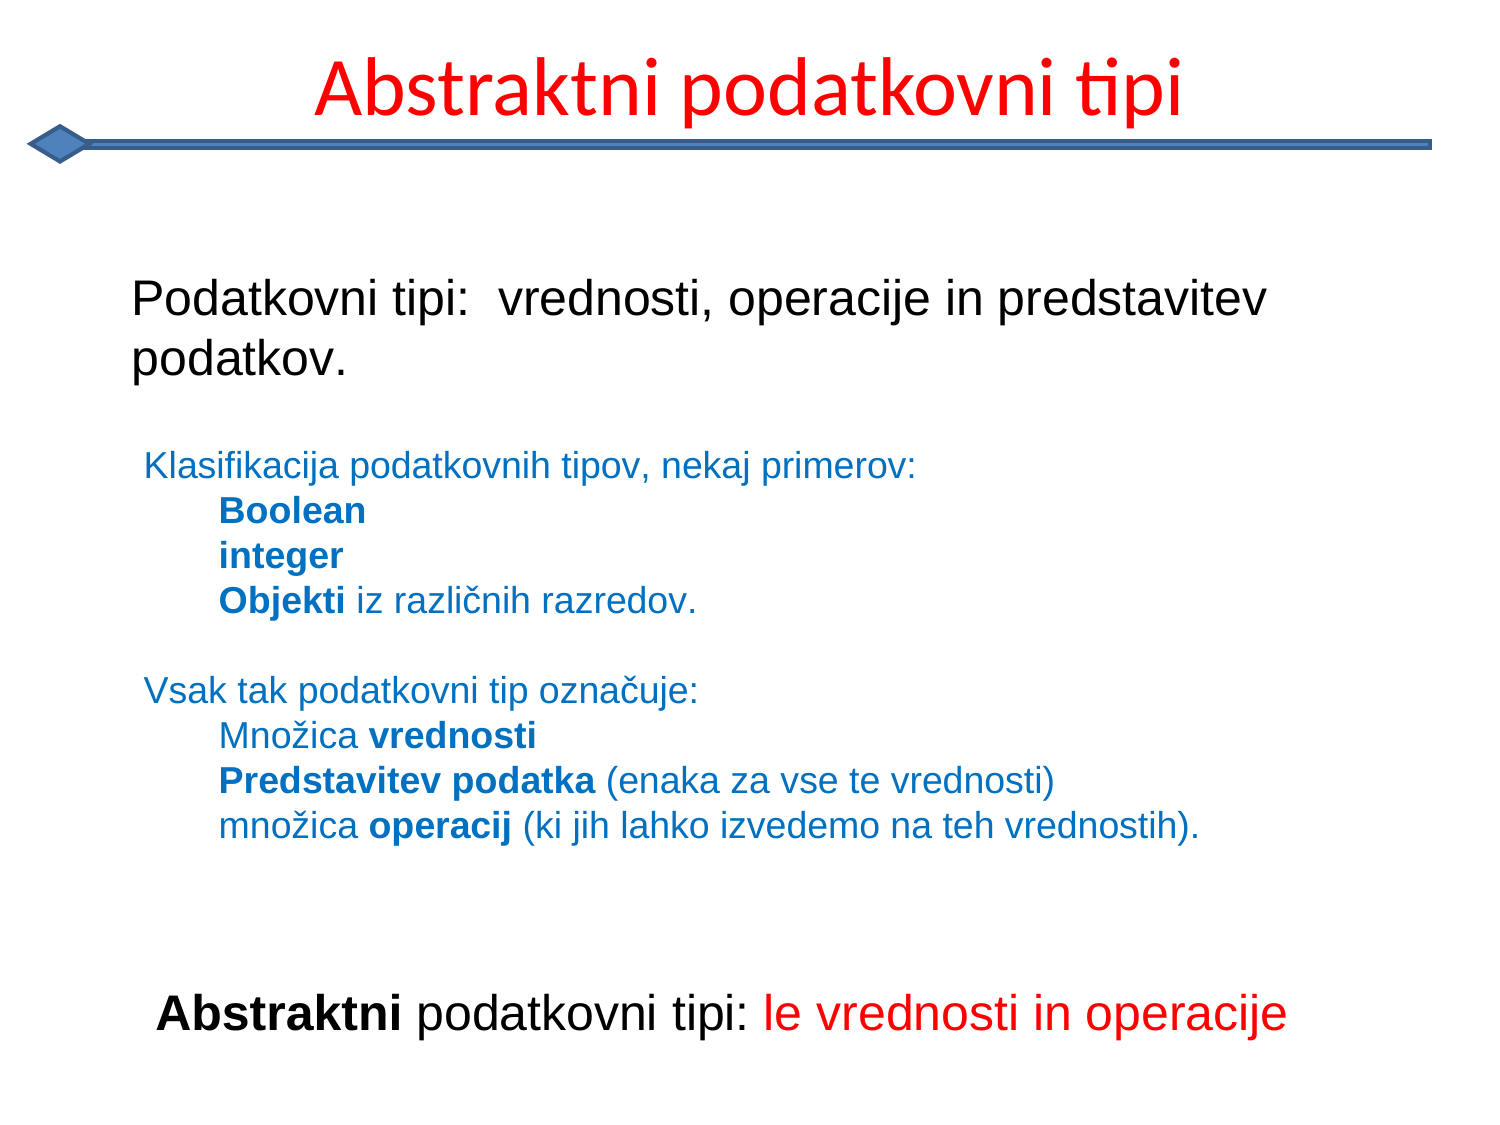

# Abstraktni podatkovni tipi
Podatkovni tipi: vrednosti, operacije in predstavitev podatkov.
Klasifikacija podatkovnih tipov, nekaj primerov:
Boolean
integer
Objekti iz različnih razredov.
Vsak tak podatkovni tip označuje:
Množica vrednosti
Predstavitev podatka (enaka za vse te vrednosti)
množica operacij (ki jih lahko izvedemo na teh vrednostih).
Abstraktni podatkovni tipi: le vrednosti in operacije